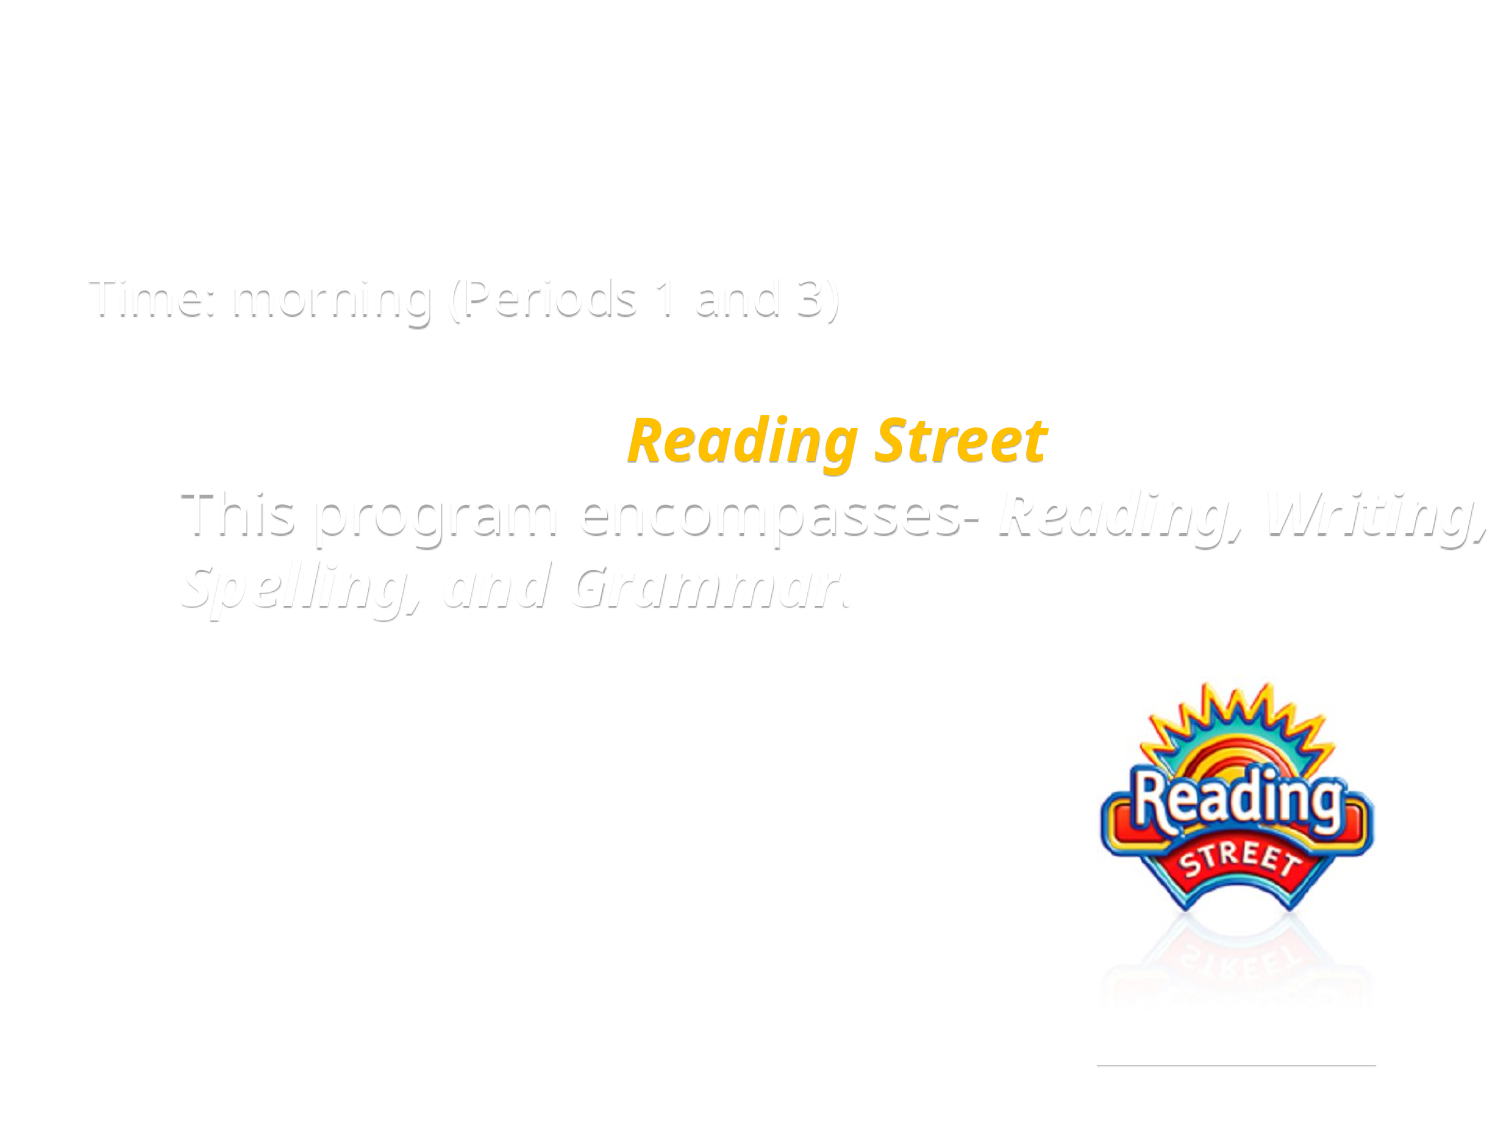

Time: morning (Periods 1 and 3)
Reading Street
This program encompasses- Reading, Writing, Spelling, and Grammar.